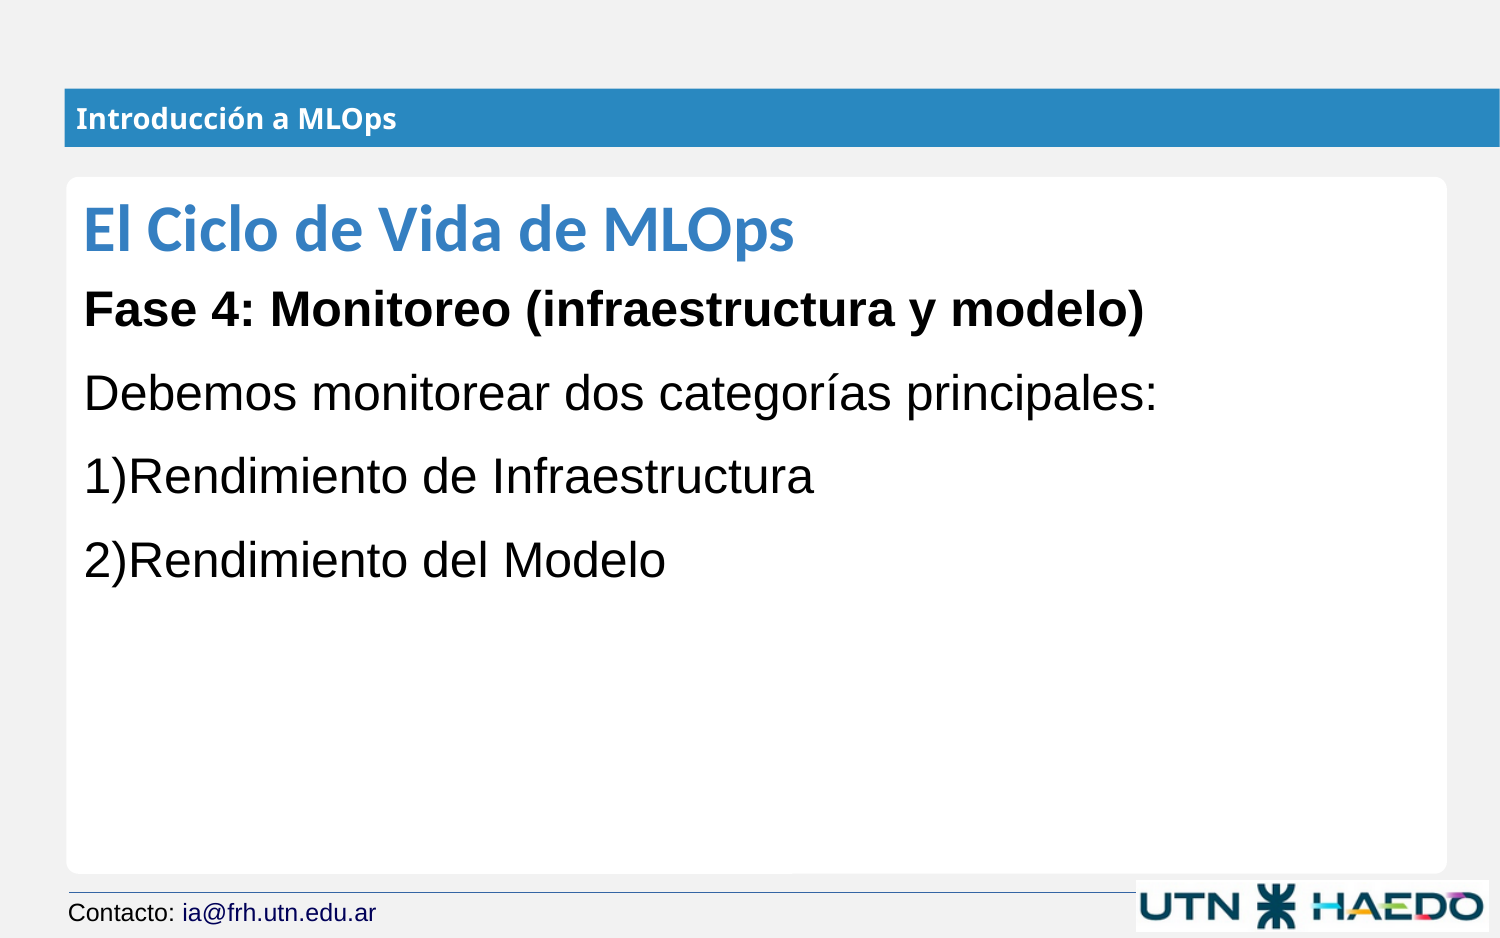

Introducción a MLOps
El Ciclo de Vida de MLOps
Fase 4: Monitoreo (infraestructura y modelo)
Debemos monitorear dos categorías principales:
Rendimiento de Infraestructura
Rendimiento del Modelo